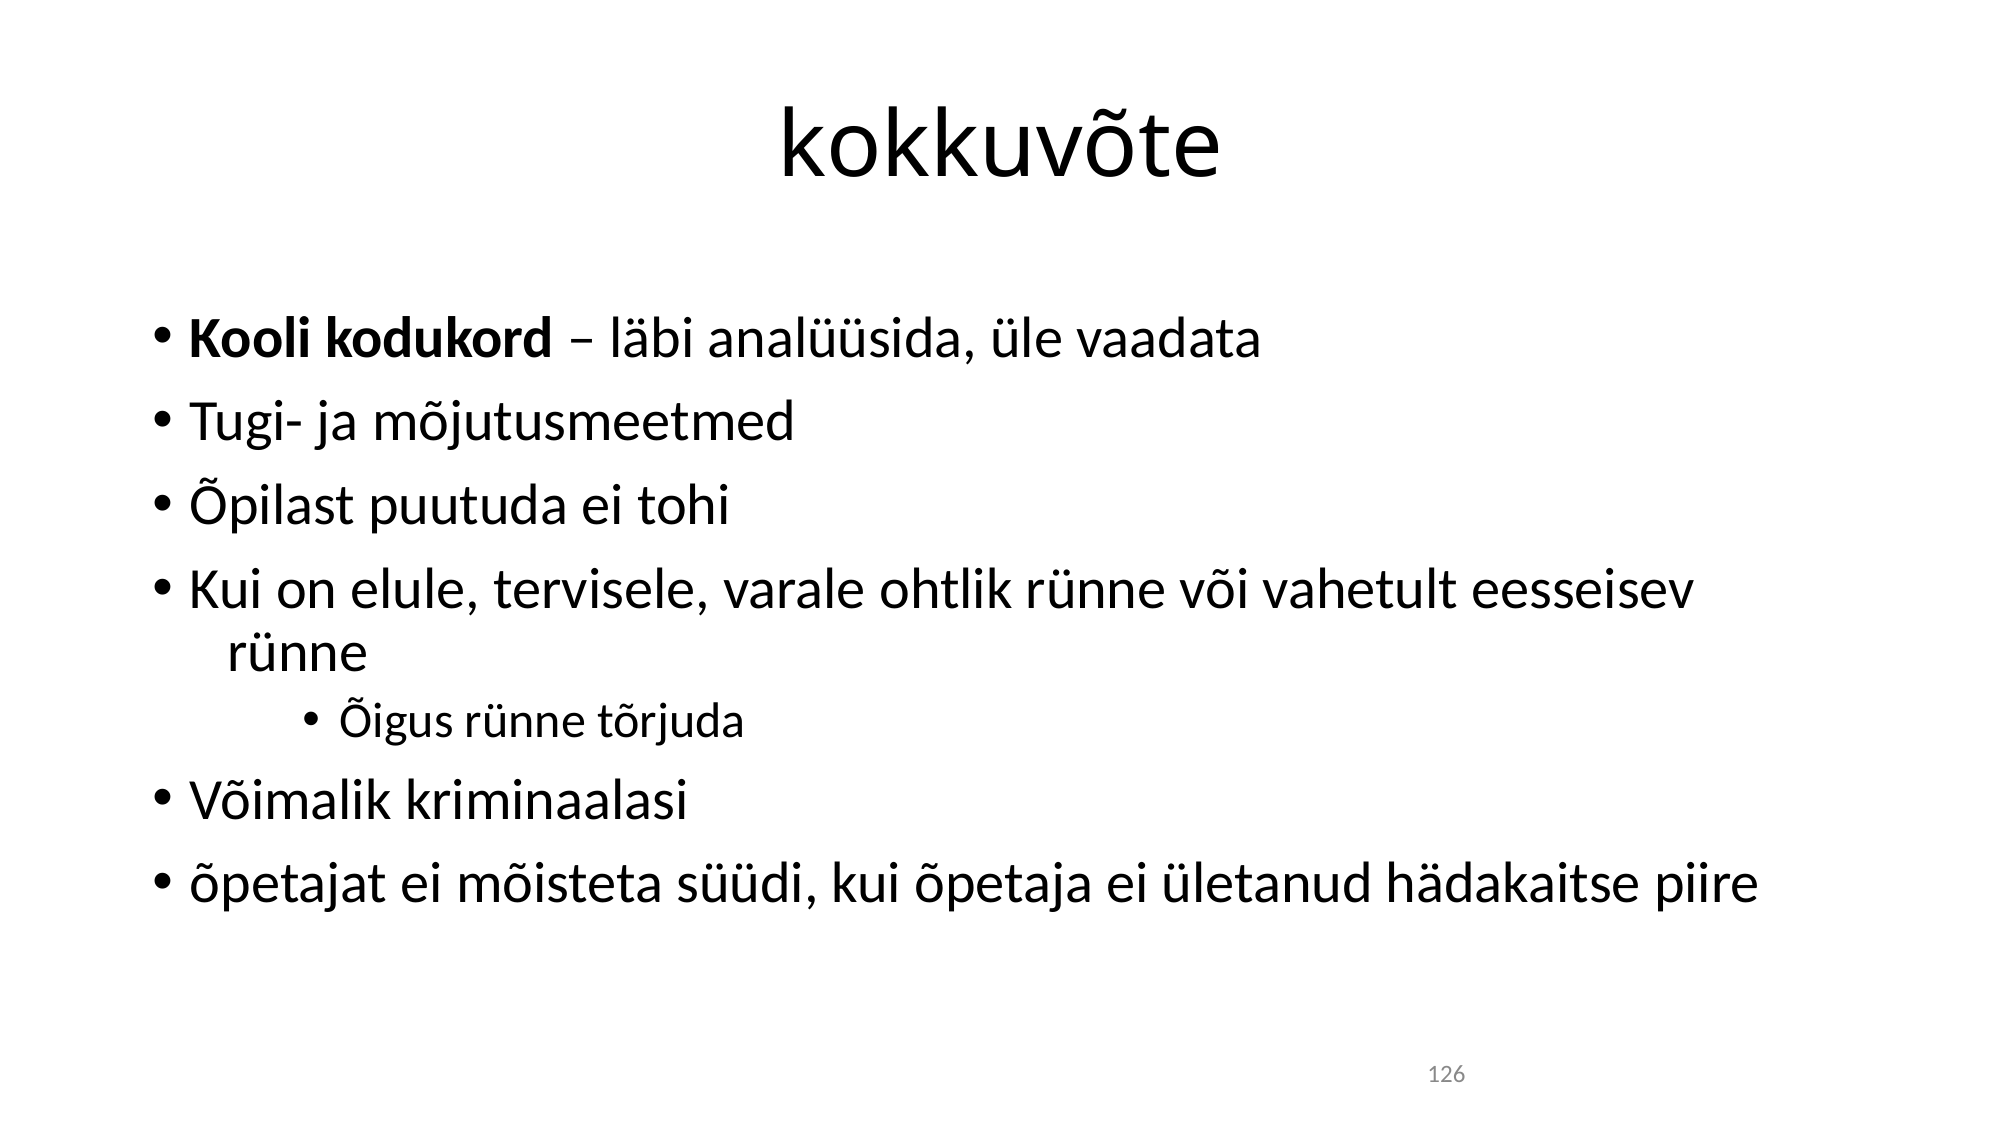

# kokkuvõte
Kooli kodukord – läbi analüüsida, üle vaadata
Tugi- ja mõjutusmeetmed
Õpilast puutuda ei tohi
Kui on elule, tervisele, varale ohtlik rünne või vahetult eesseisev rünne
Õigus rünne tõrjuda
Võimalik kriminaalasi
õpetajat ei mõisteta süüdi, kui õpetaja ei ületanud hädakaitse piire